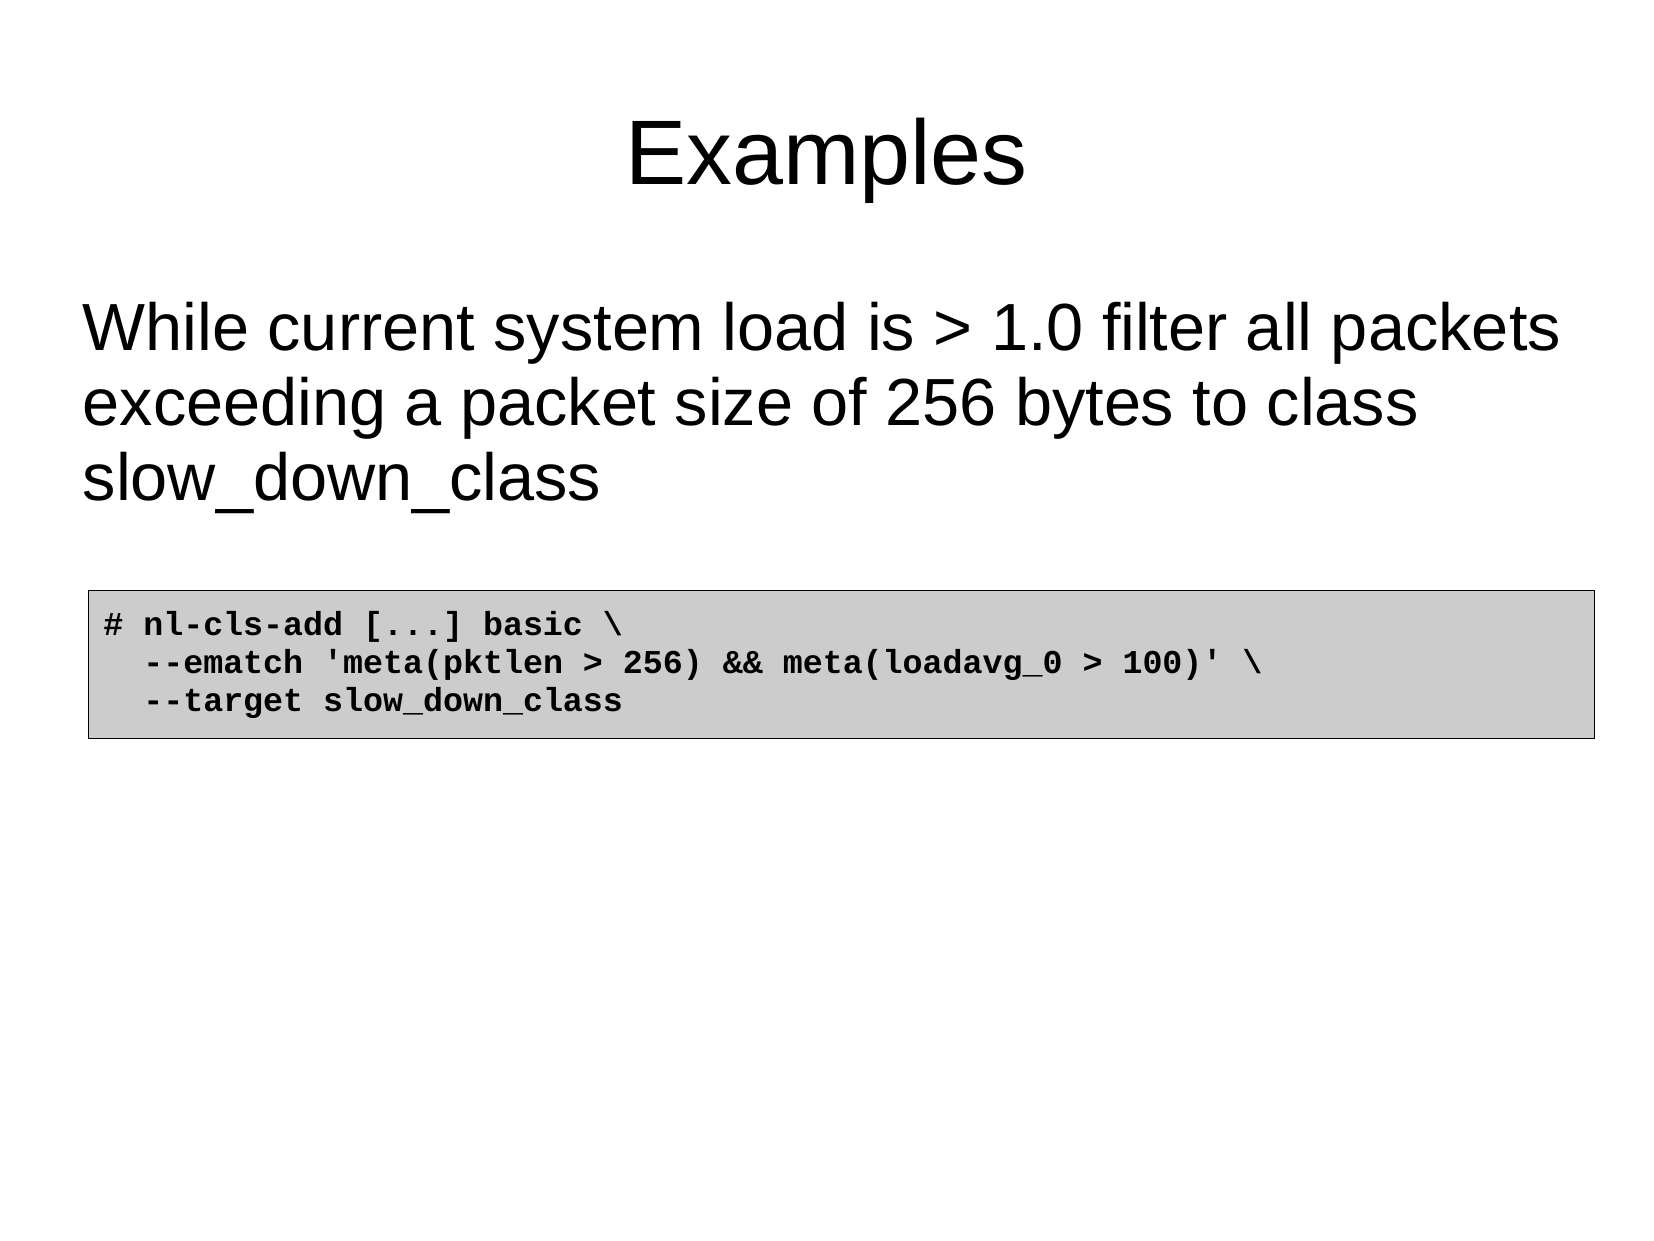

# Examples
While current system load is > 1.0 filter all packets exceeding a packet size of 256 bytes to class slow_down_class
# nl-cls-add [...] basic \
 --ematch 'meta(pktlen > 256) && meta(loadavg_0 > 100)' \
 --target slow_down_class